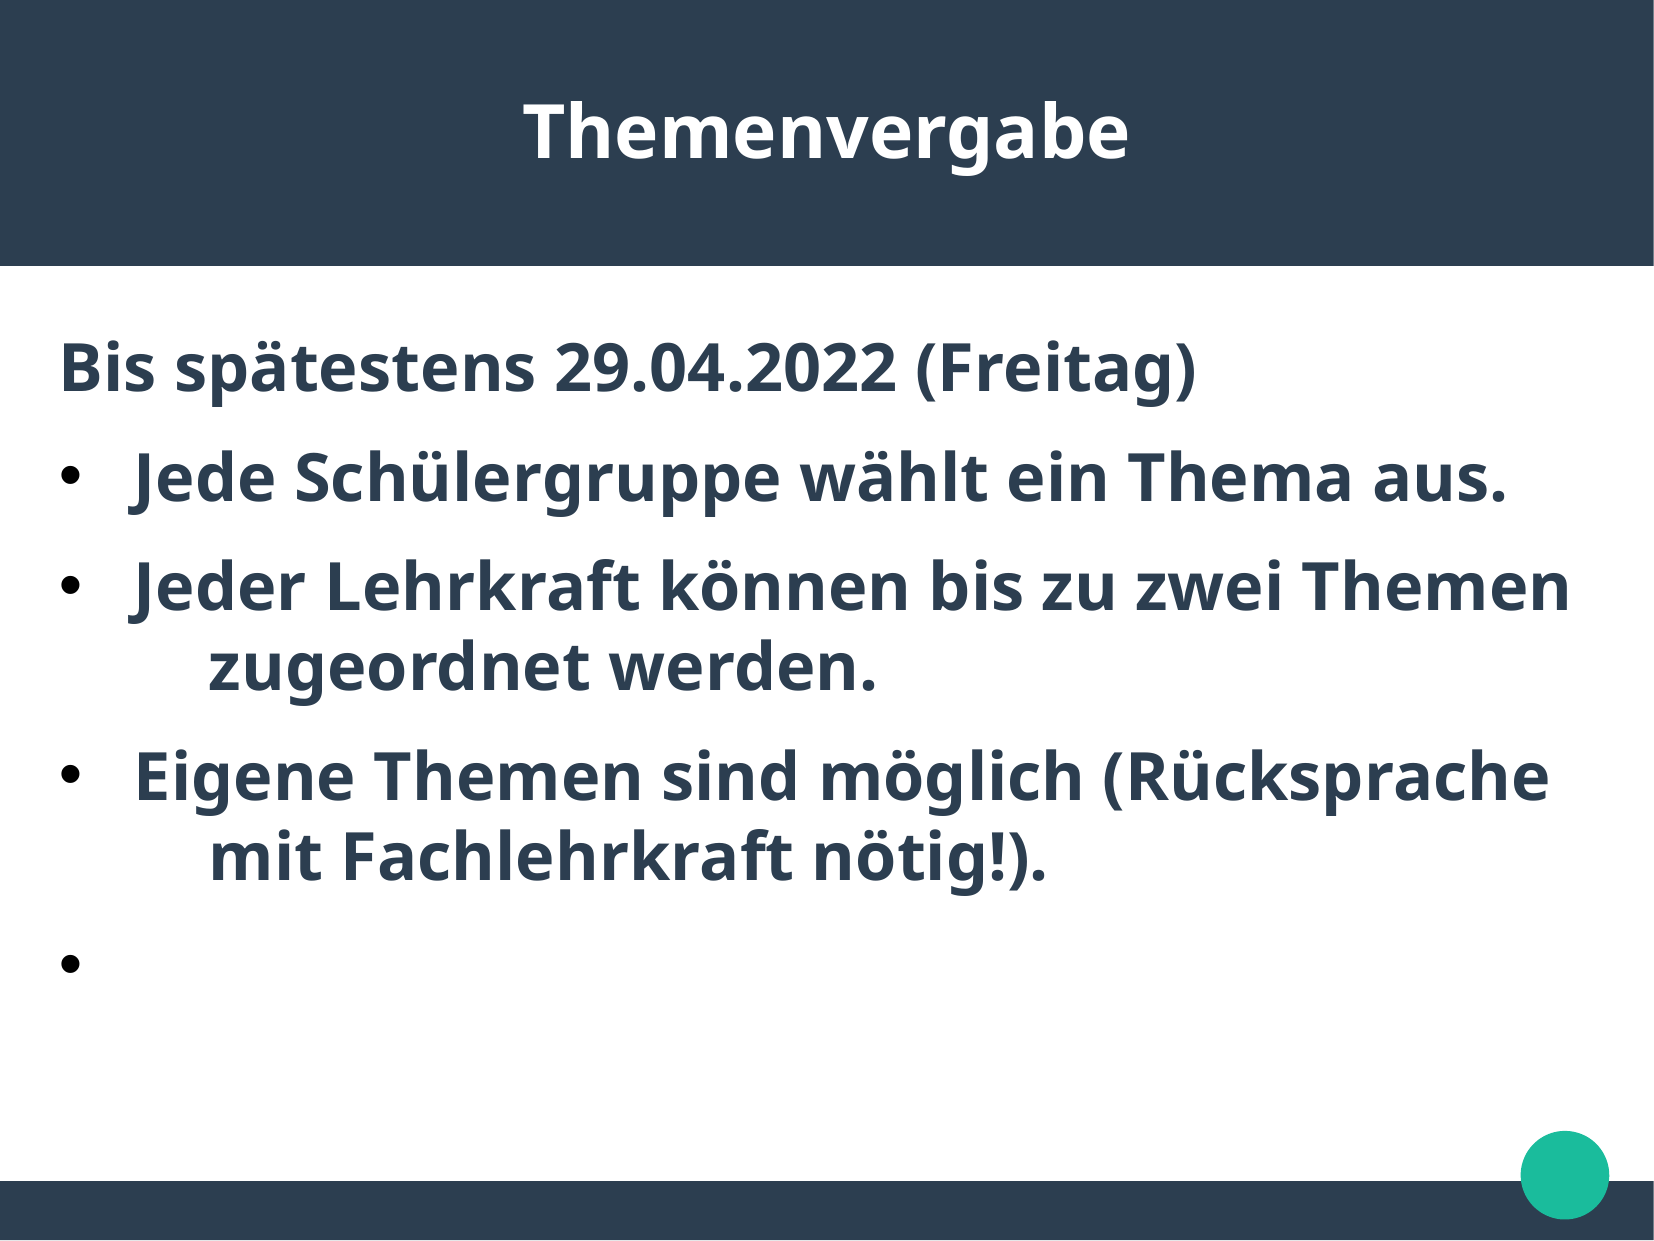

# Themenvergabe
Bis spätestens 29.04.2022 (Freitag)
Jede Schülergruppe wählt ein Thema aus.
Jeder Lehrkraft können bis zu zwei Themen zugeordnet werden.
Eigene Themen sind möglich (Rücksprache mit Fachlehrkraft nötig!).